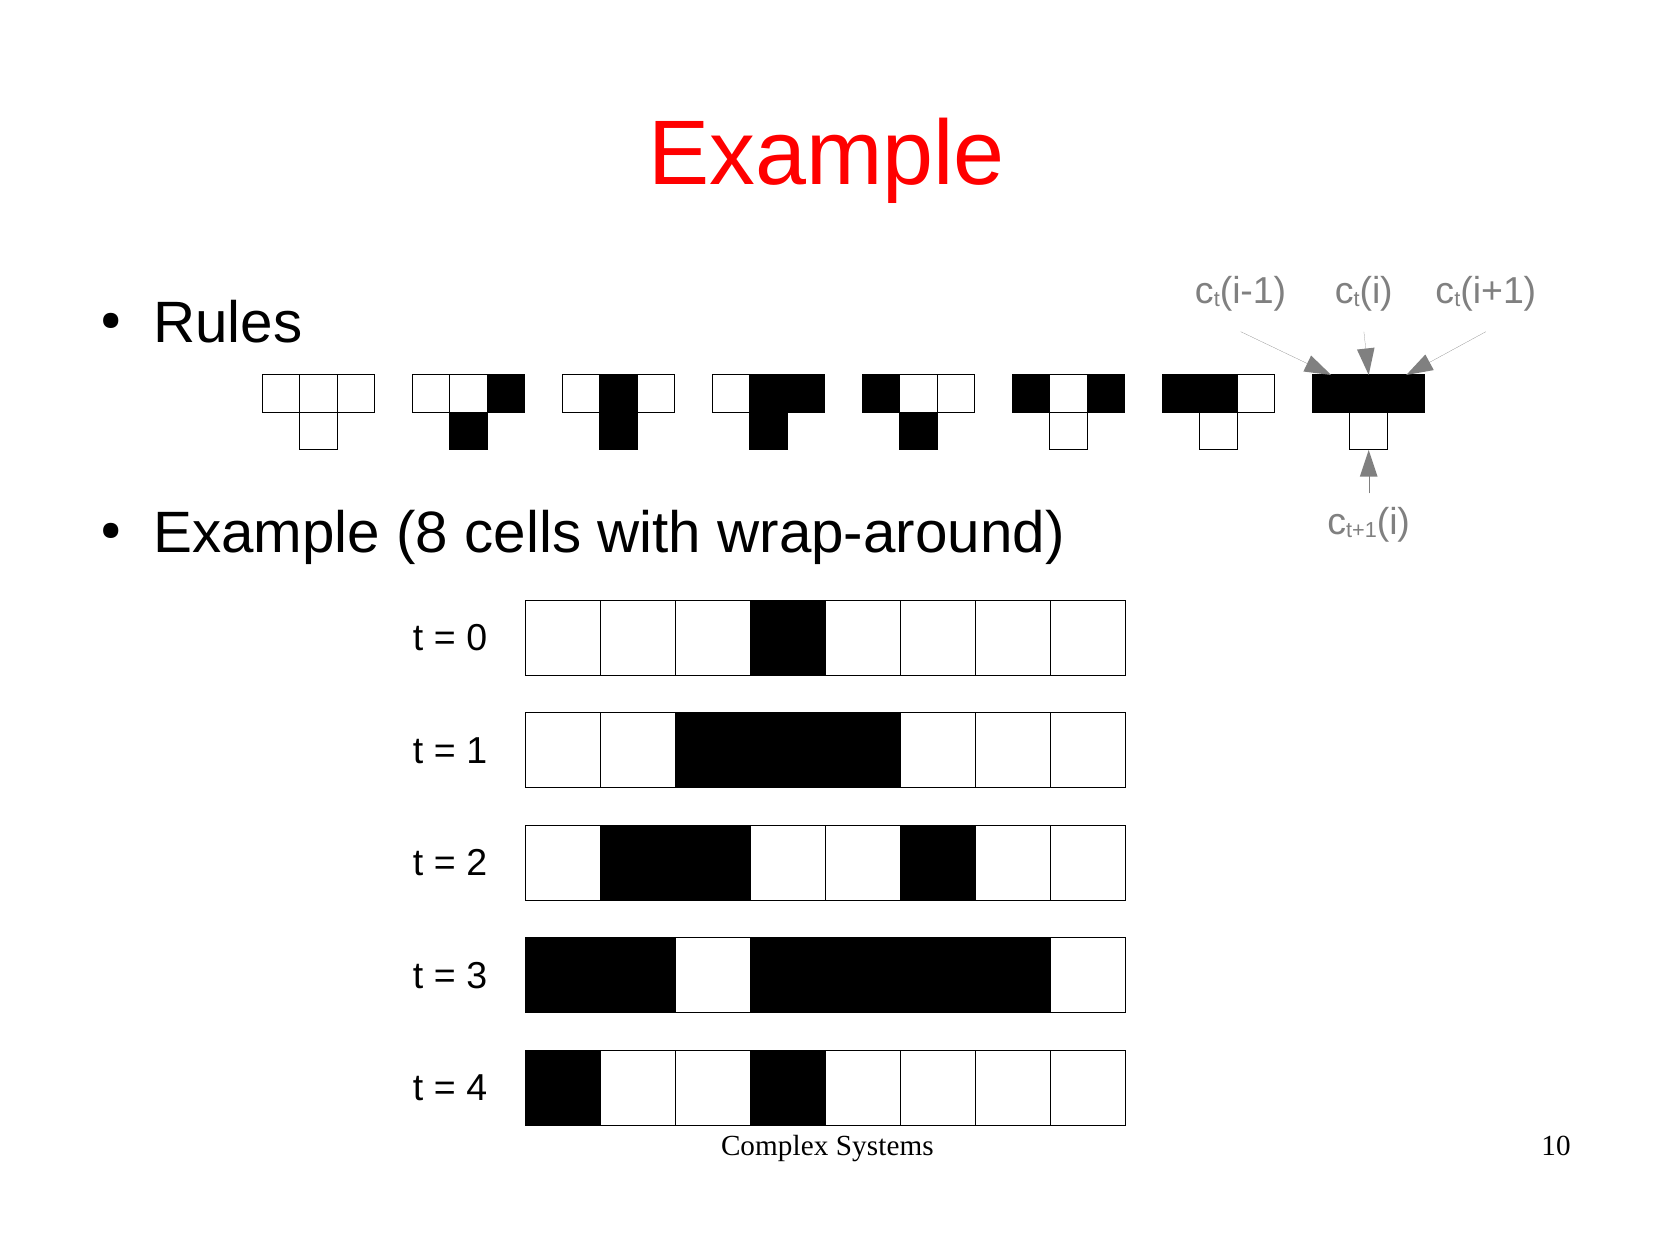

# Example
ct(i-1)
ct(i)
ct(i+1)
Rules
Example (8 cells with wrap-around)
ct+1(i)
t = 0
t = 1
t = 2
t = 3
t = 4
Complex Systems
10